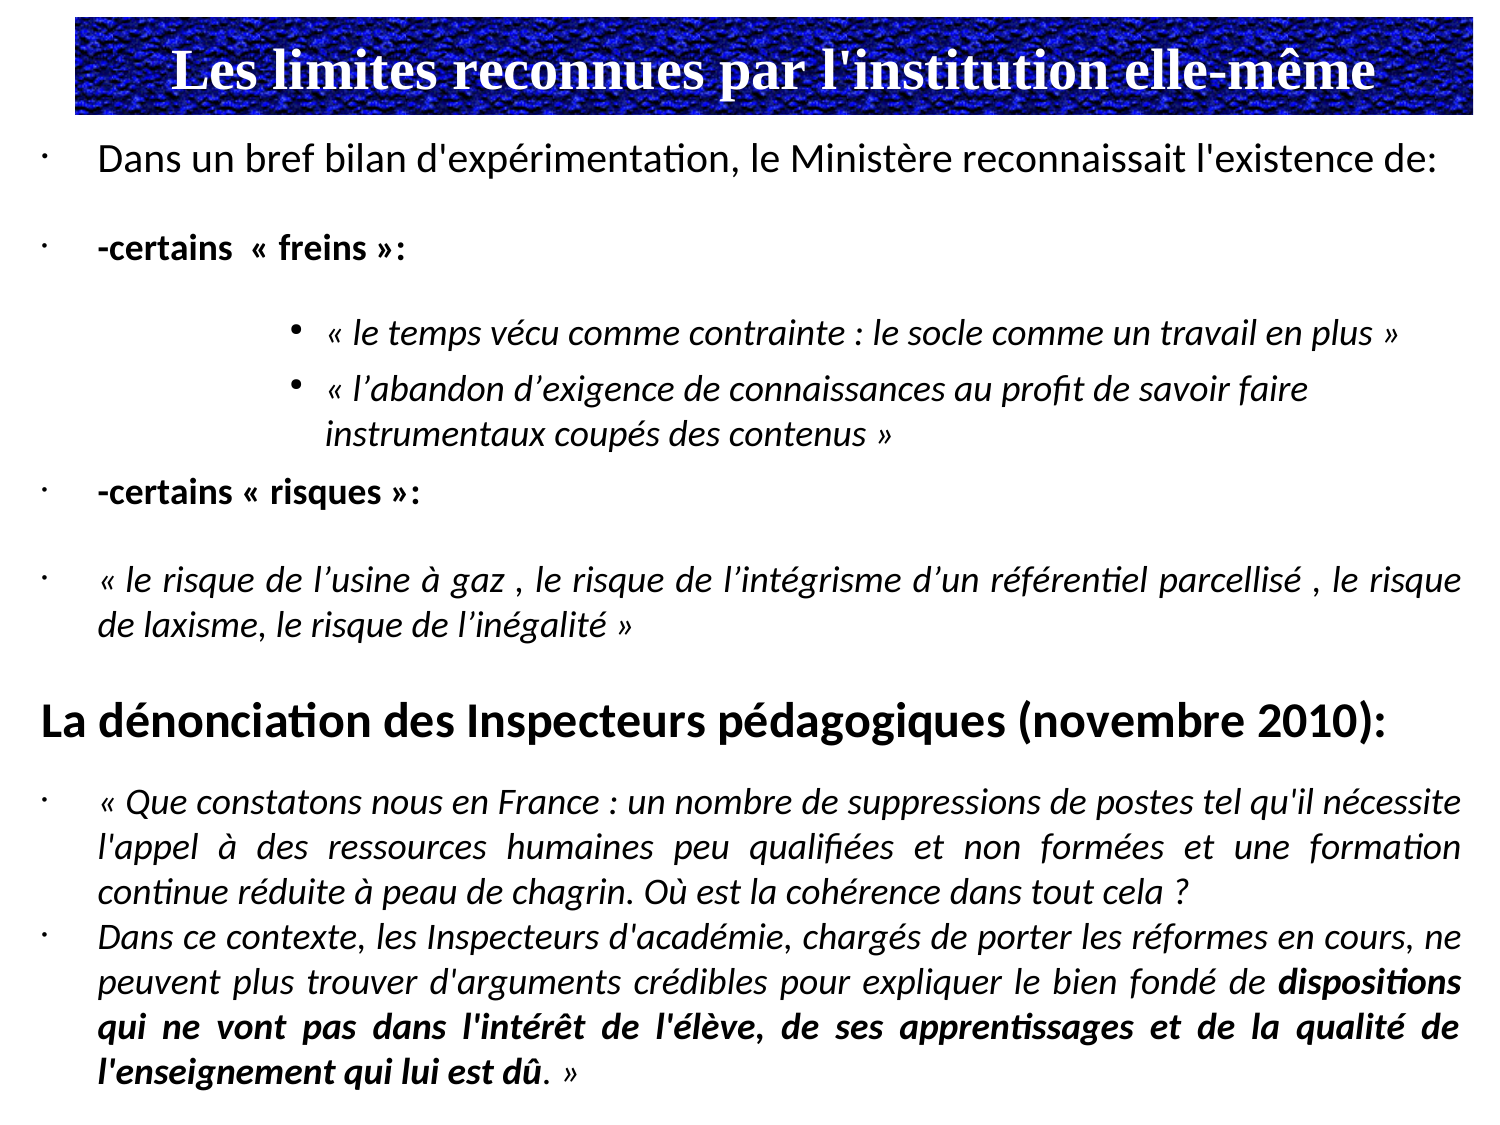

# Les limites reconnues par l'institution elle-même
Dans un bref bilan d'expérimentation, le Ministère reconnaissait l'existence de:
-certains « freins »:
« le temps vécu comme contrainte : le socle comme un travail en plus »
« l’abandon d’exigence de connaissances au profit de savoir faire instrumentaux coupés des contenus »
-certains « risques »:
« le risque de l’usine à gaz , le risque de l’intégrisme d’un référentiel parcellisé , le risque de laxisme, le risque de l’inégalité »
La dénonciation des Inspecteurs pédagogiques (novembre 2010):
« Que constatons nous en France : un nombre de suppressions de postes tel qu'il nécessite l'appel à des ressources humaines peu qualifiées et non formées et une formation continue réduite à peau de chagrin. Où est la cohérence dans tout cela ?
Dans ce contexte, les Inspecteurs d'académie, chargés de porter les réformes en cours, ne peuvent plus trouver d'arguments crédibles pour expliquer le bien fondé de dispositions qui ne vont pas dans l'intérêt de l'élève, de ses apprentissages et de la qualité de l'enseignement qui lui est dû. »